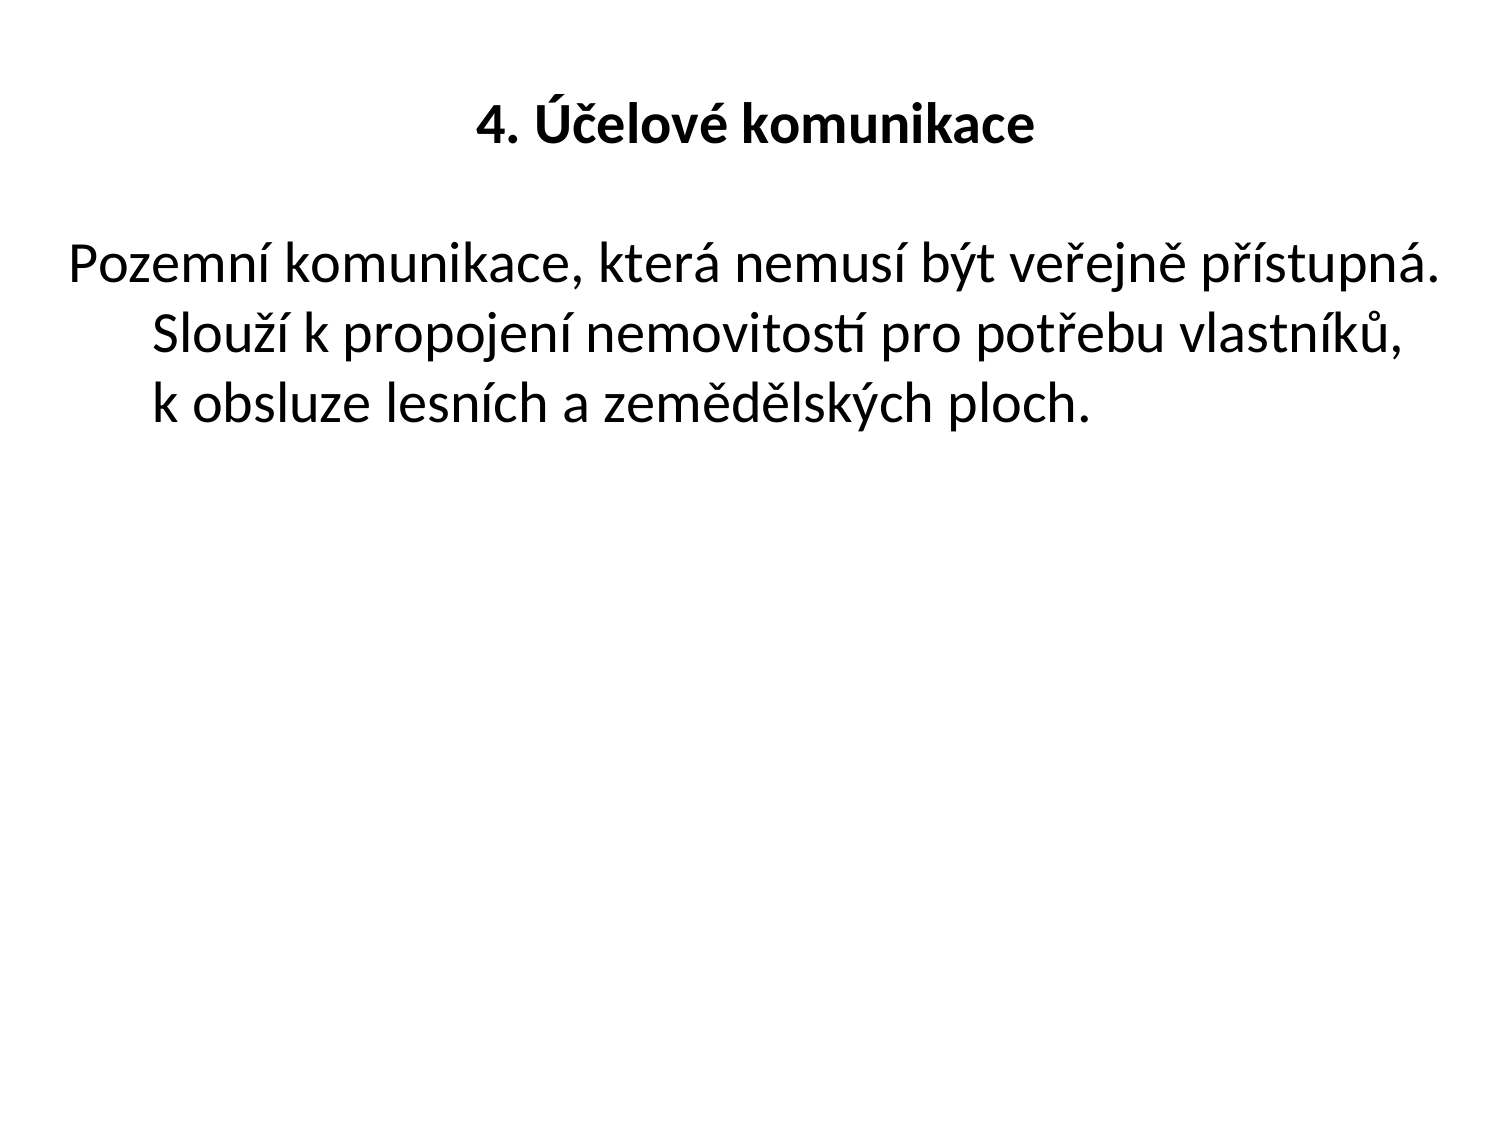

# 4. Účelové komunikace
Pozemní komunikace, která nemusí být veřejně přístupná. Slouží k propojení nemovitostí pro potřebu vlastníků,
k obsluze lesních a zemědělských ploch.